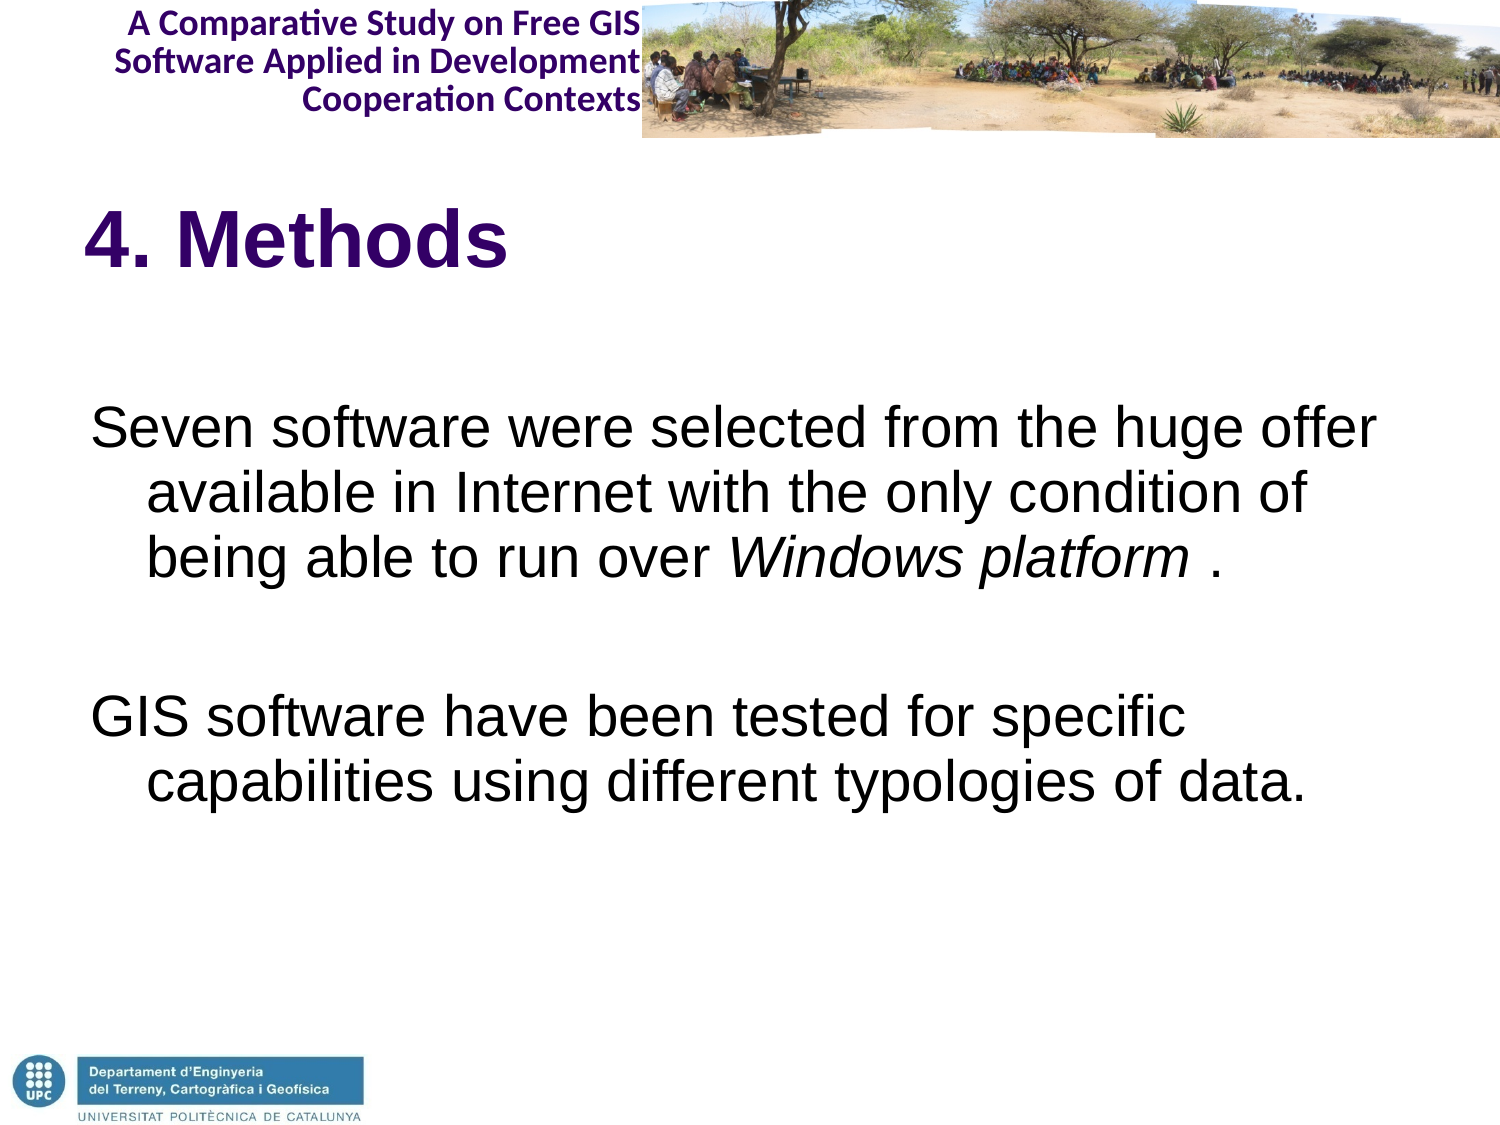

# 4. Methods
Seven software were selected from the huge offer available in Internet with the only condition of being able to run over Windows platform .
GIS software have been tested for specific capabilities using different typologies of data.